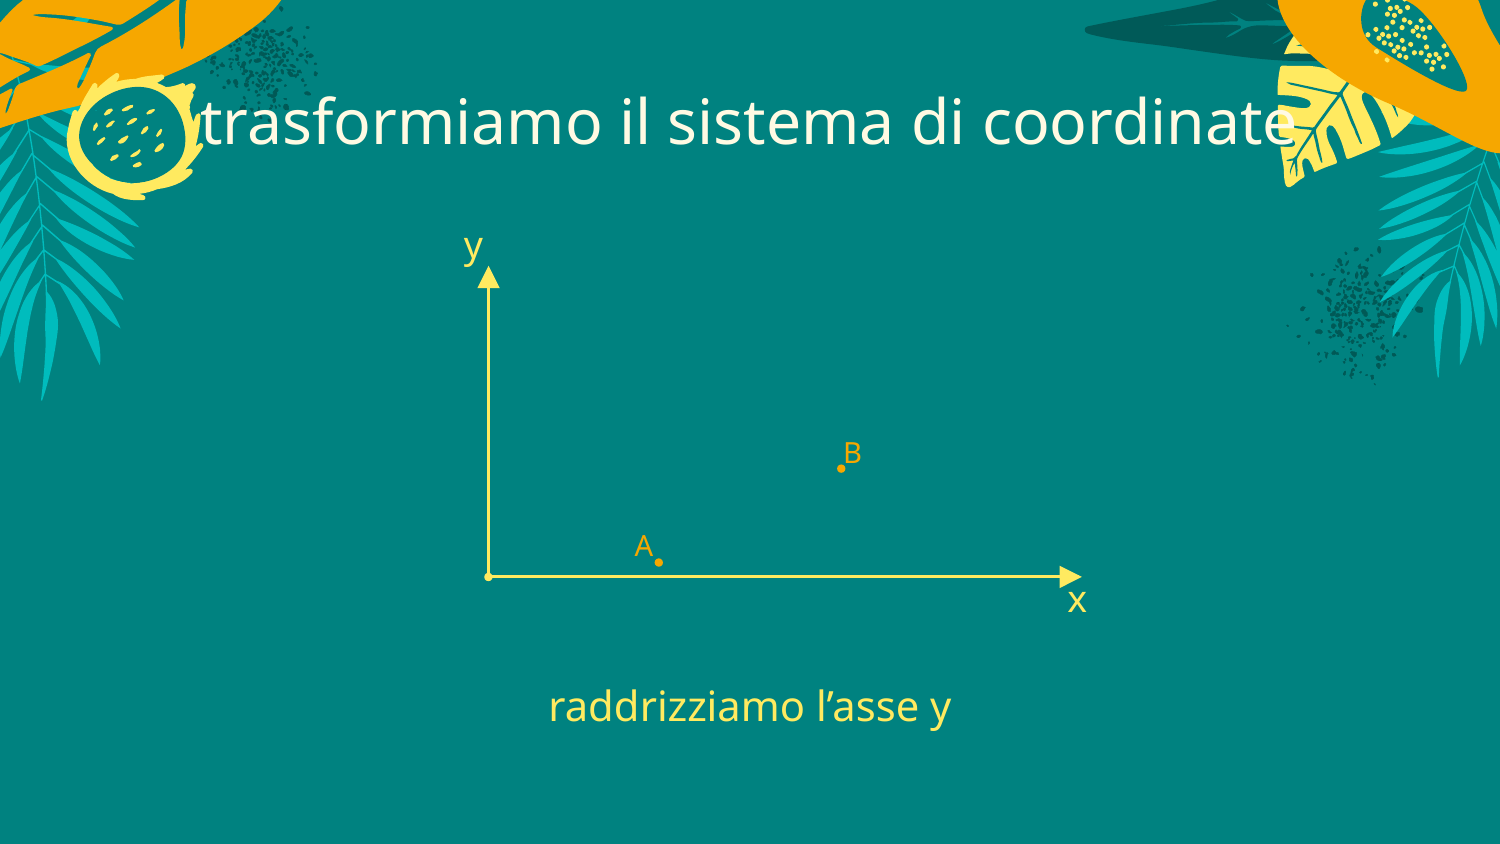

# trasformiamo il sistema di coordinate
y
B
A
x
raddrizziamo l’asse y